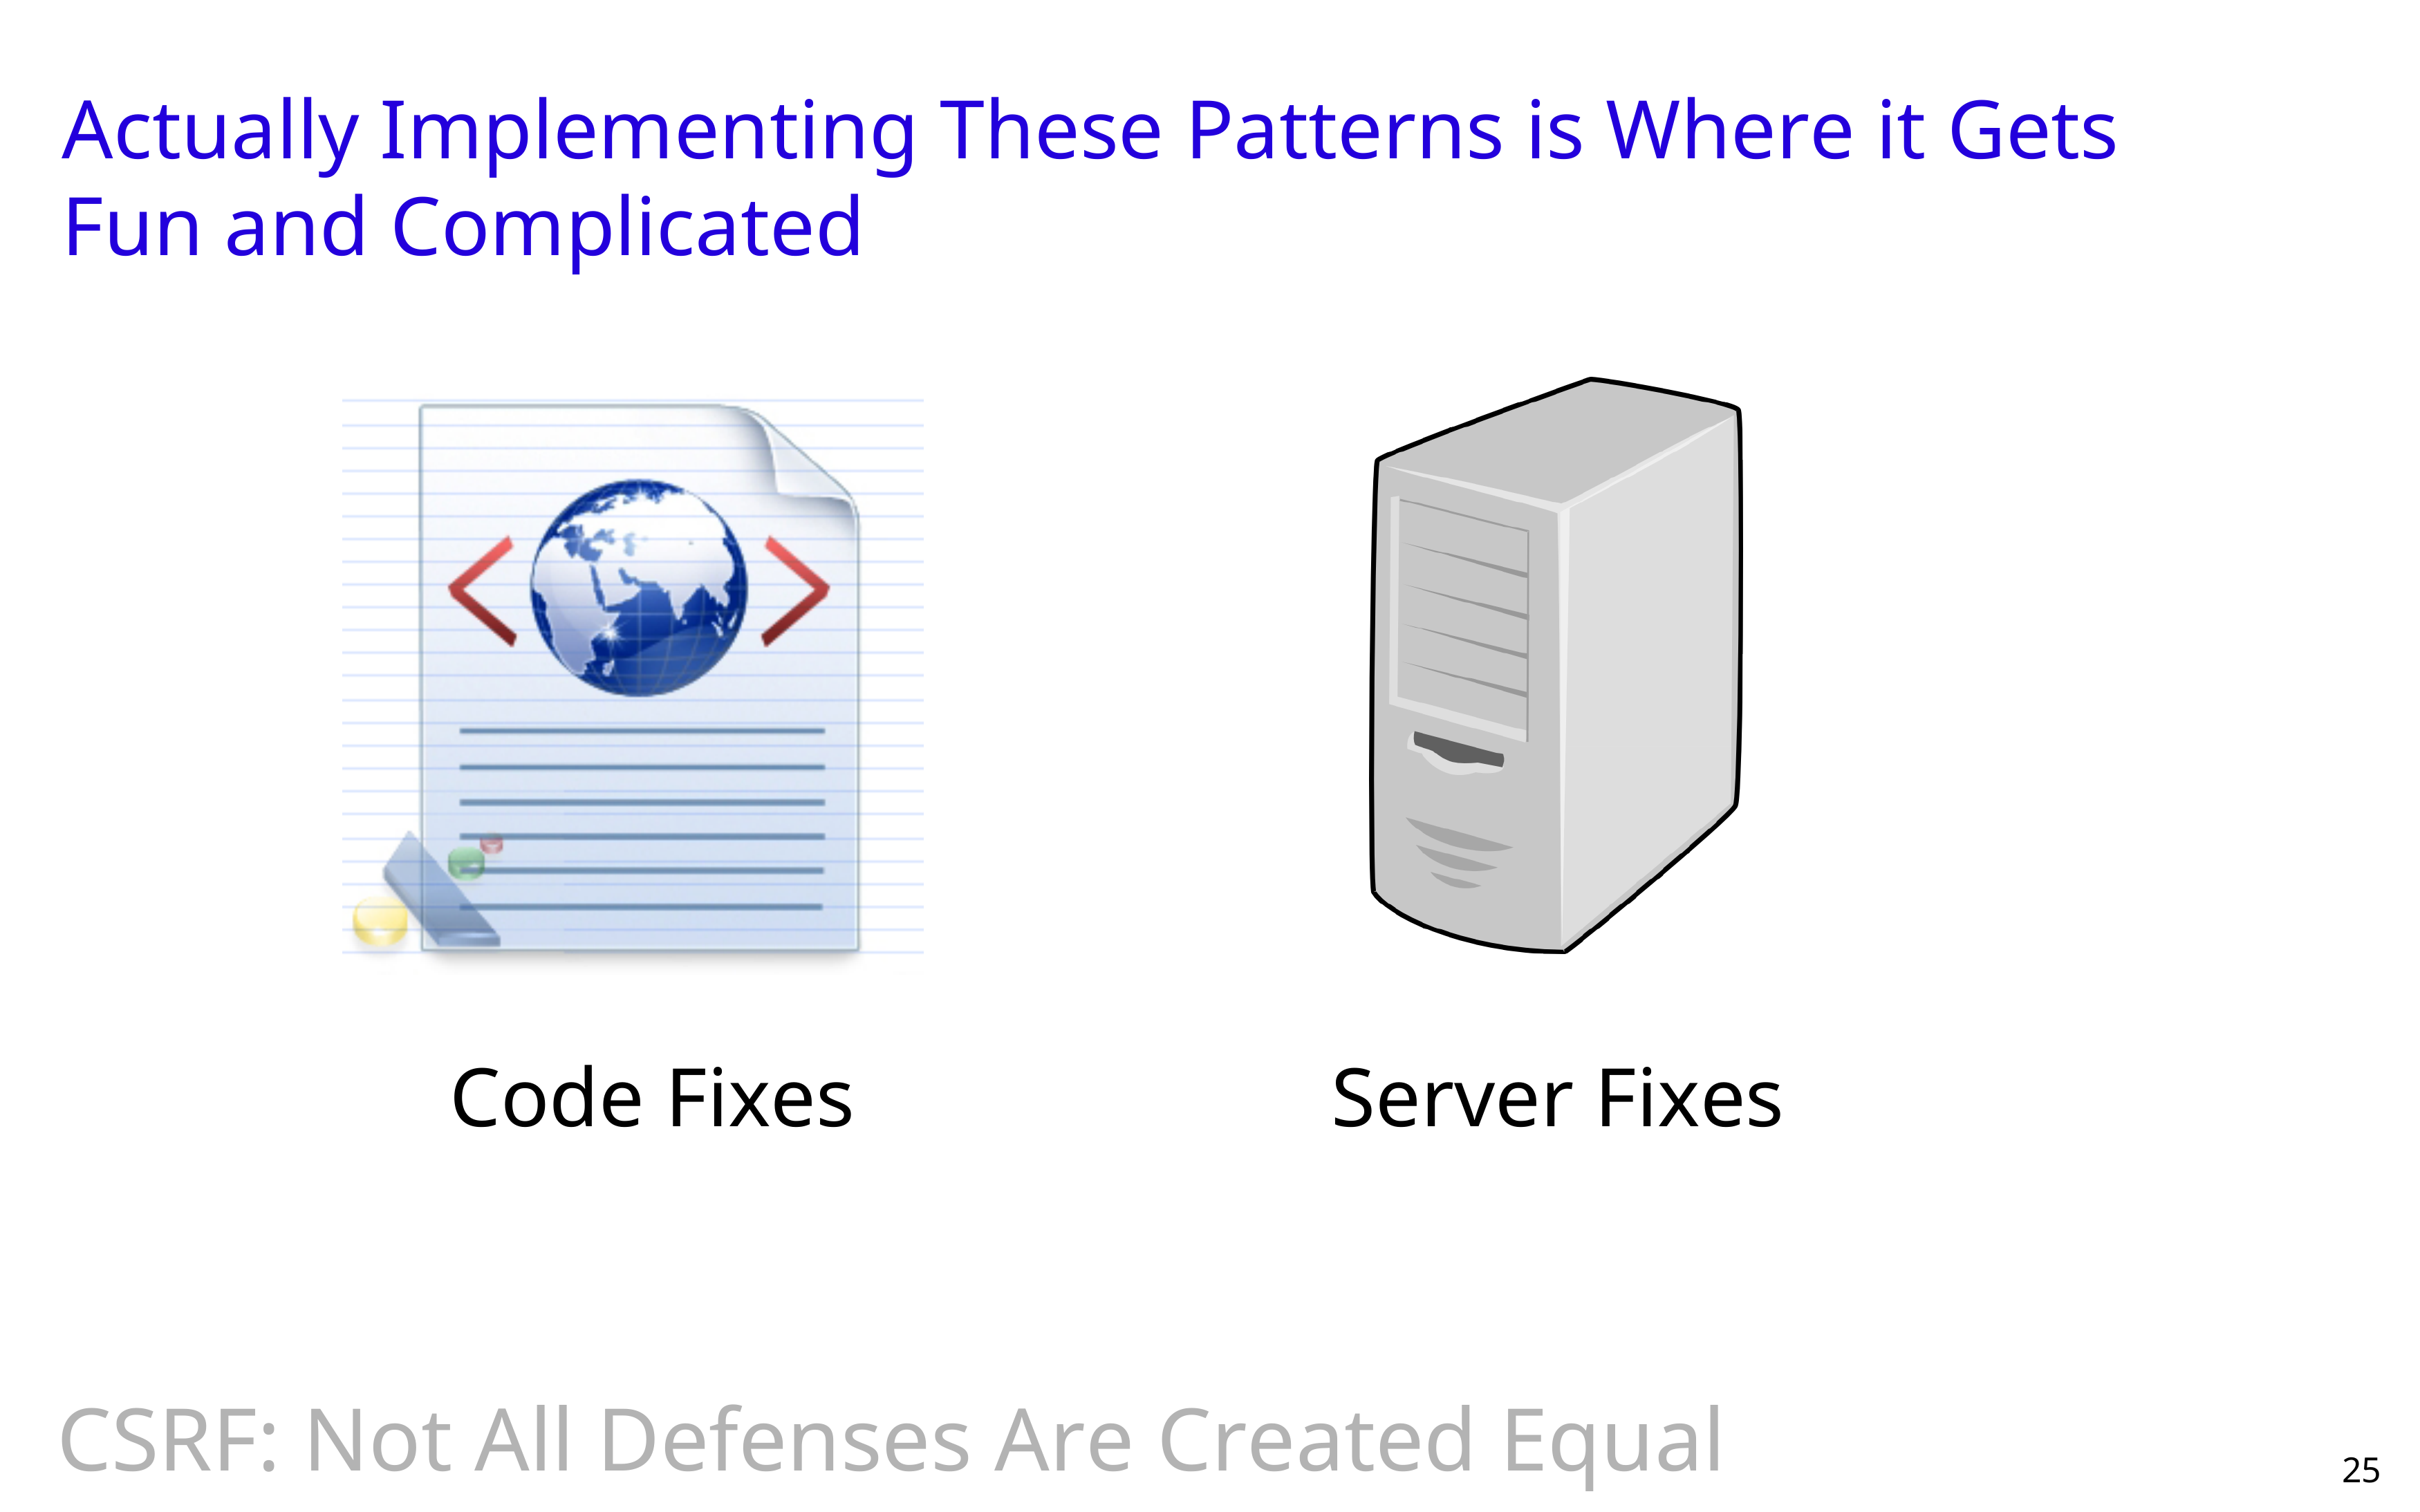

Actually Implementing These Patterns is Where it Gets Fun and Complicated
Code Fixes										Server Fixes